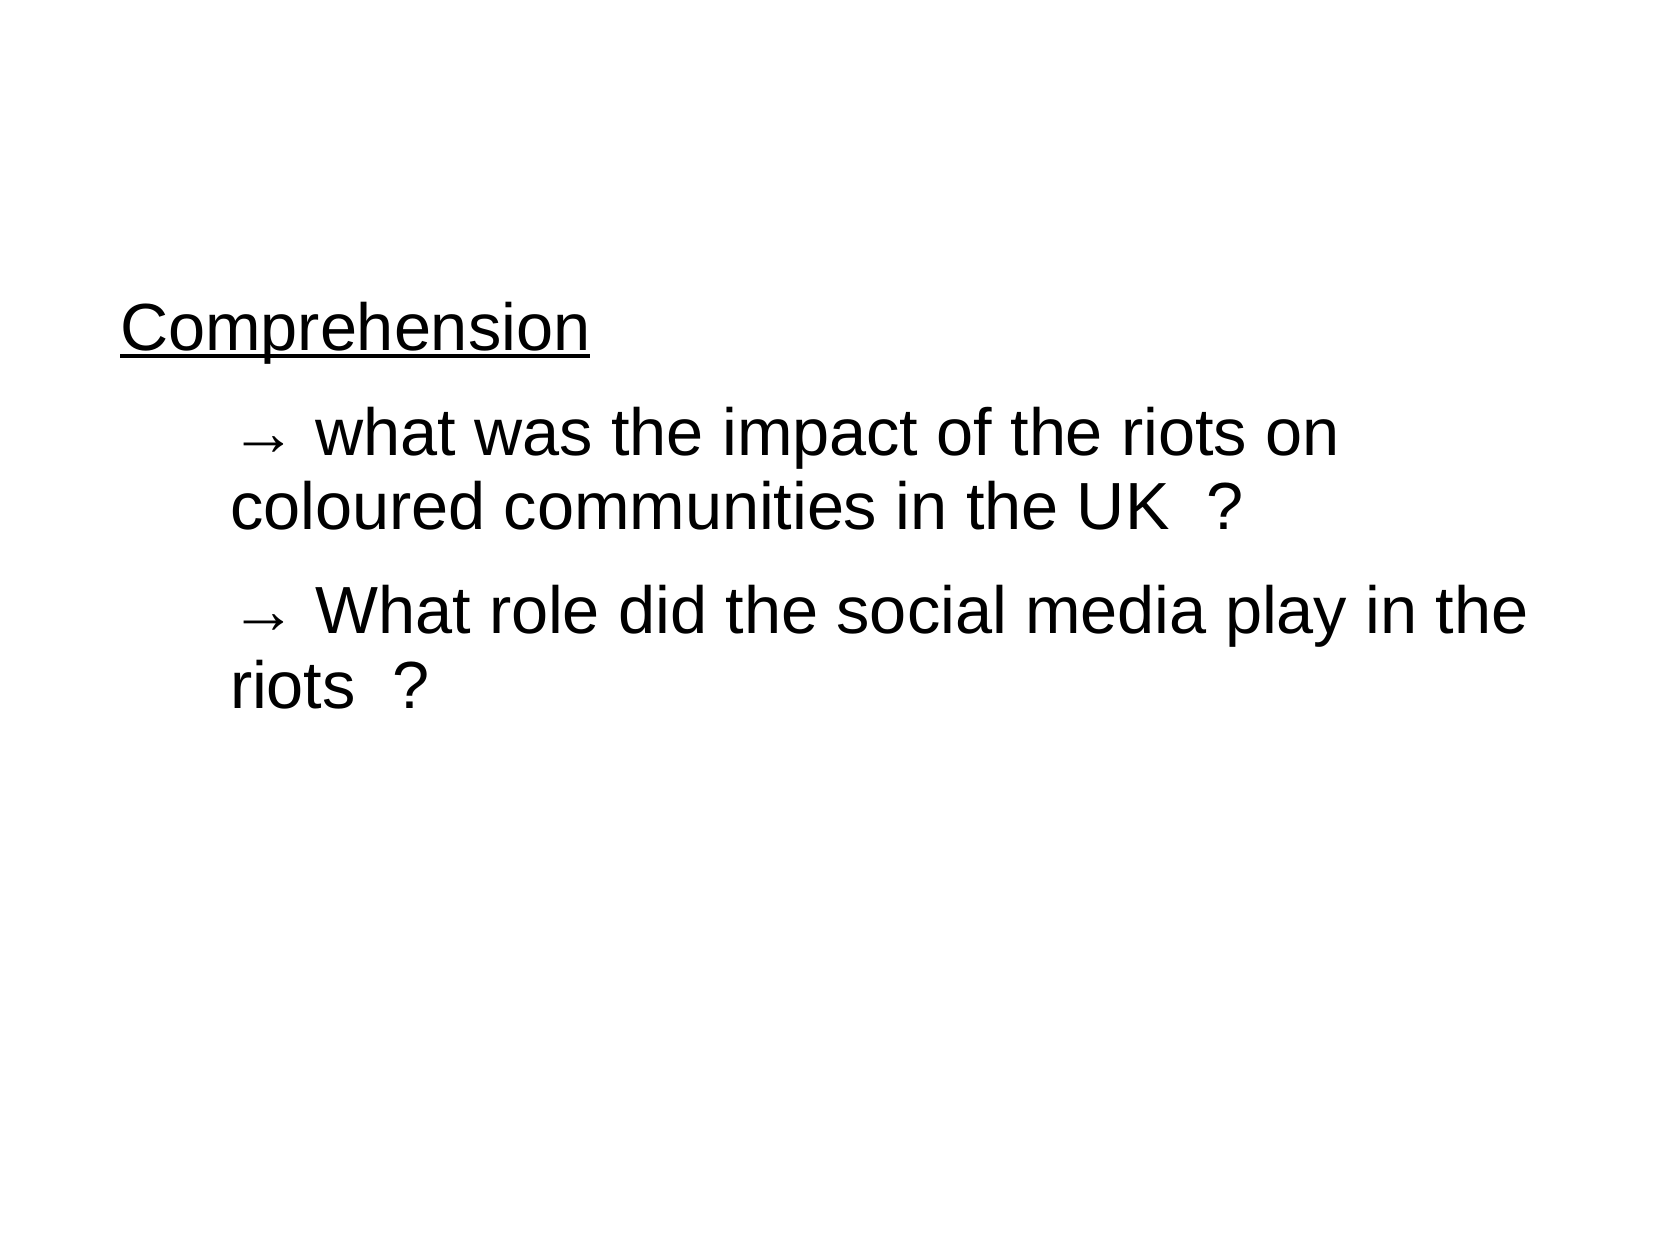

#
Comprehension
→ what was the impact of the riots on coloured communities in the UK  ?
→ What role did the social media play in the riots  ?